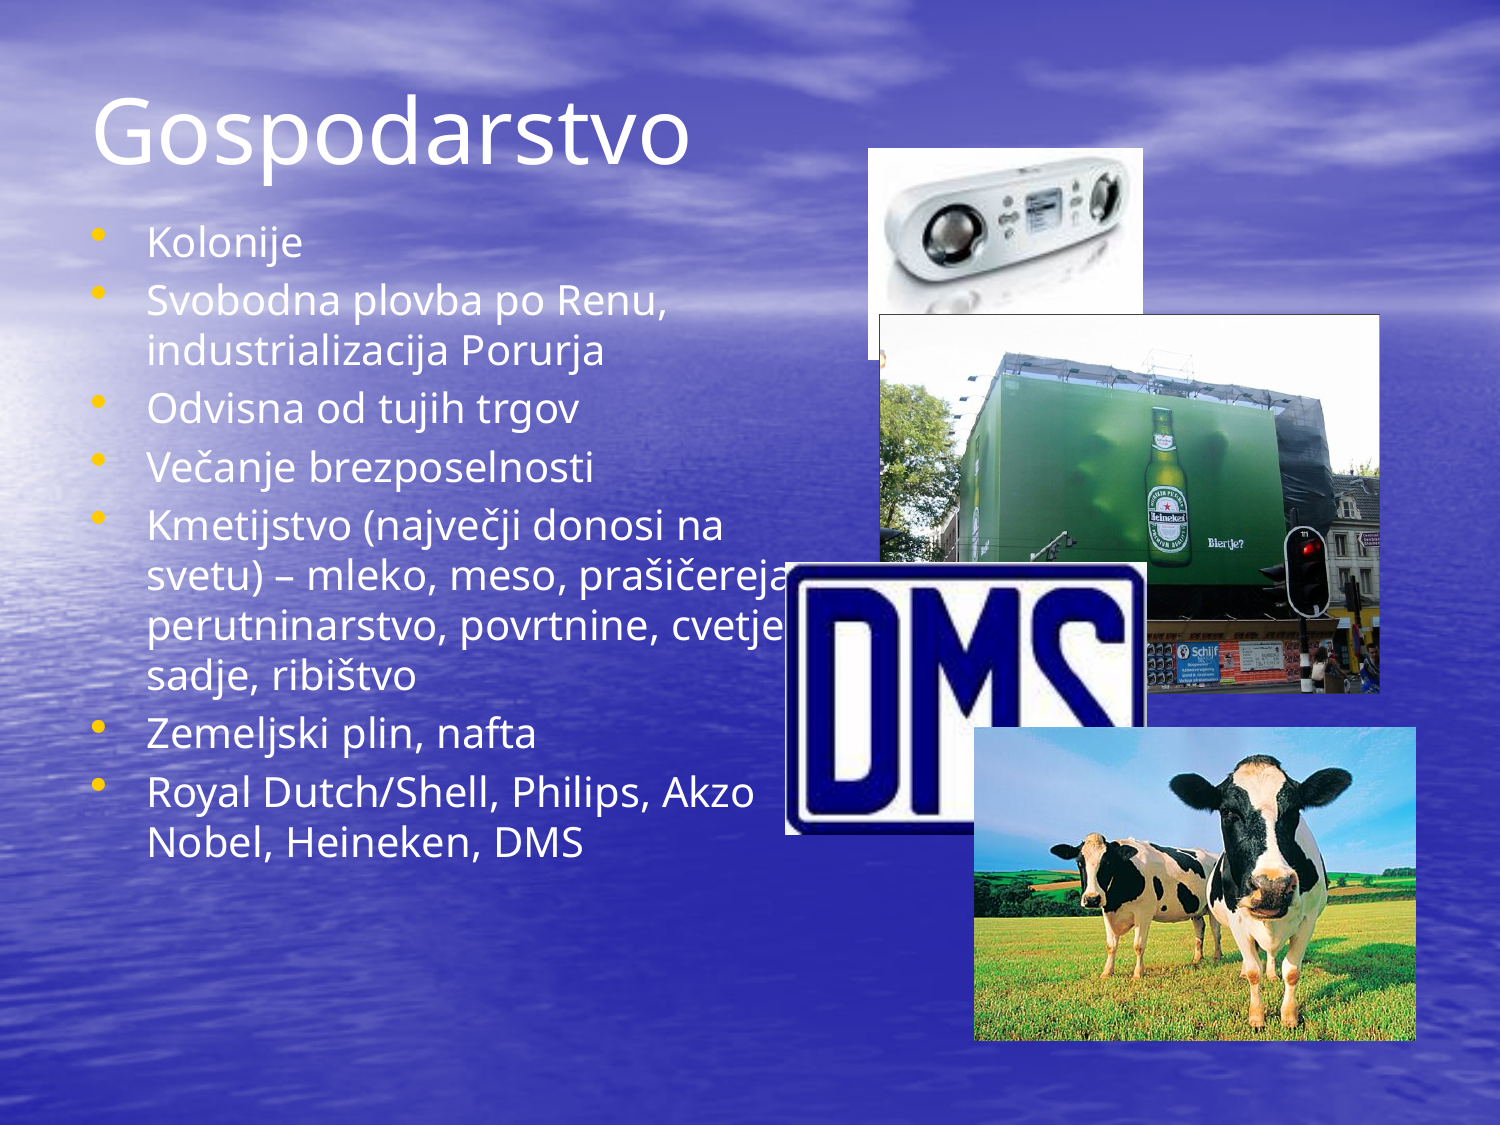

# Gospodarstvo
Kolonije
Svobodna plovba po Renu, industrializacija Porurja
Odvisna od tujih trgov
Večanje brezposelnosti
Kmetijstvo (največji donosi na svetu) – mleko, meso, prašičereja, perutninarstvo, povrtnine, cvetje, sadje, ribištvo
Zemeljski plin, nafta
Royal Dutch/Shell, Philips, Akzo Nobel, Heineken, DMS